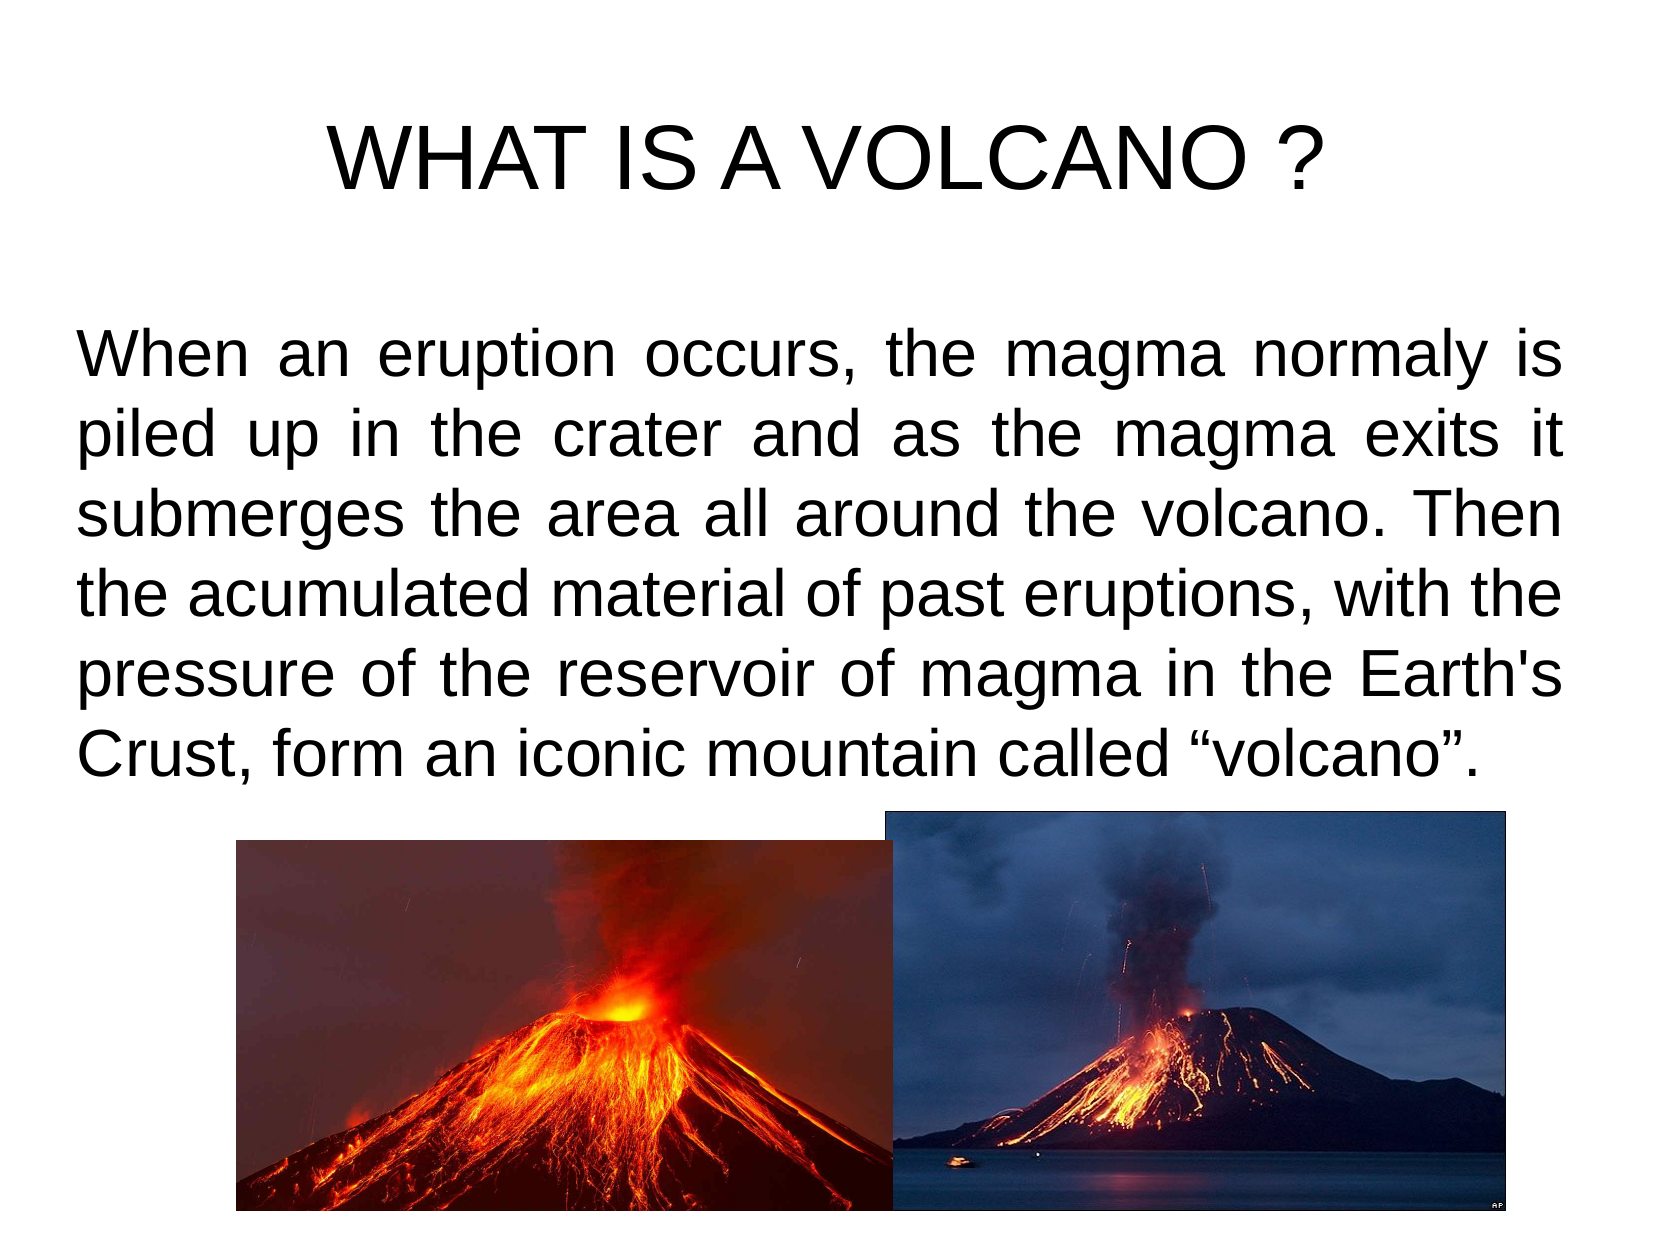

# WHAT IS A VOLCANO ?
When an eruption occurs, the magma normaly is piled up in the crater and as the magma exits it submerges the area all around the volcano. Then the acumulated material of past eruptions, with the pressure of the reservoir of magma in the Earth's Crust, form an iconic mountain called “volcano”.